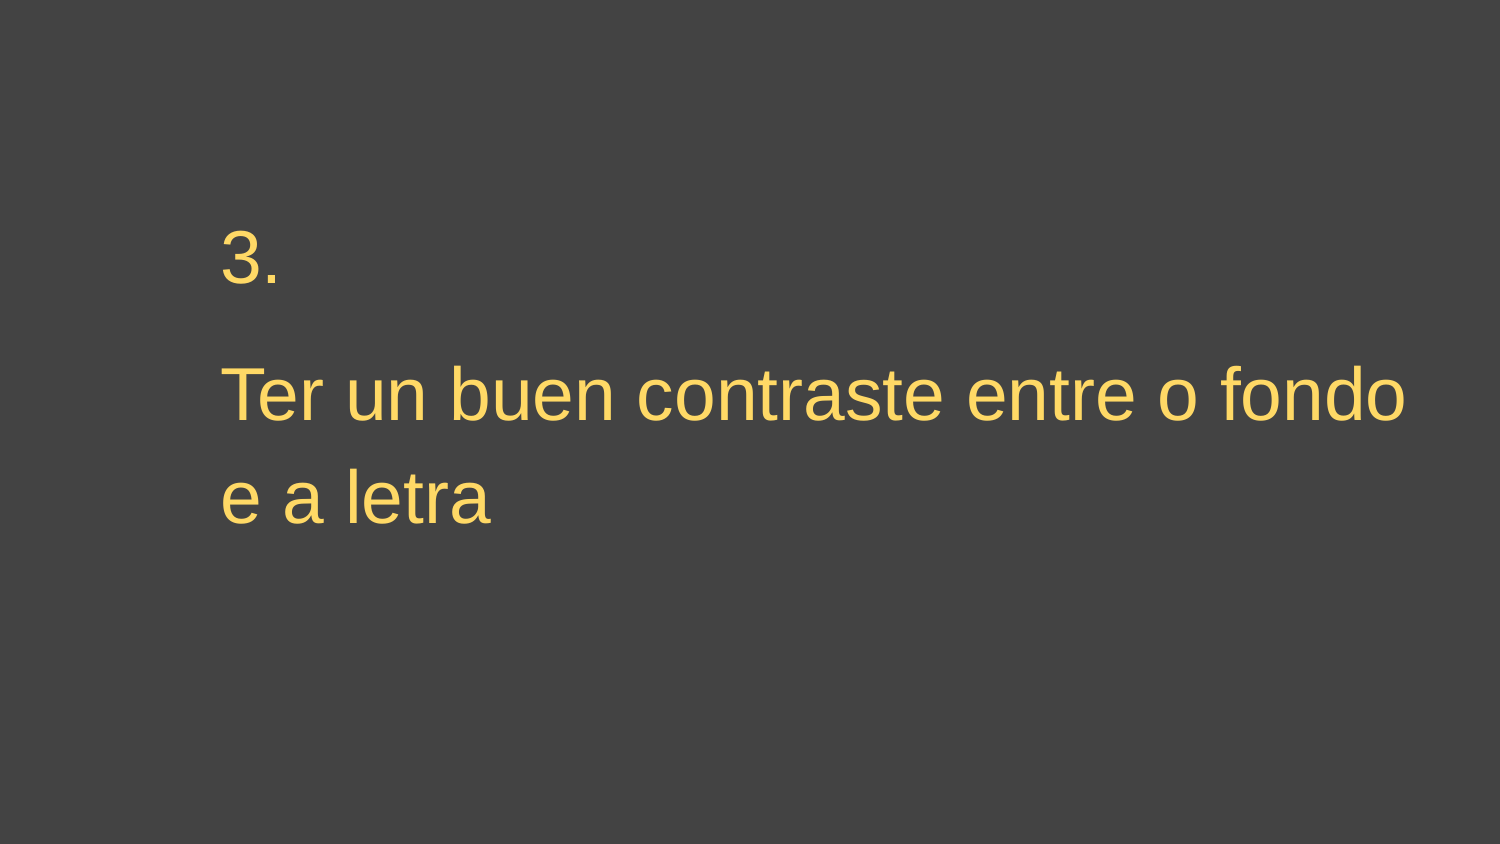

3.
Ter un buen contraste entre o fondo e a letra